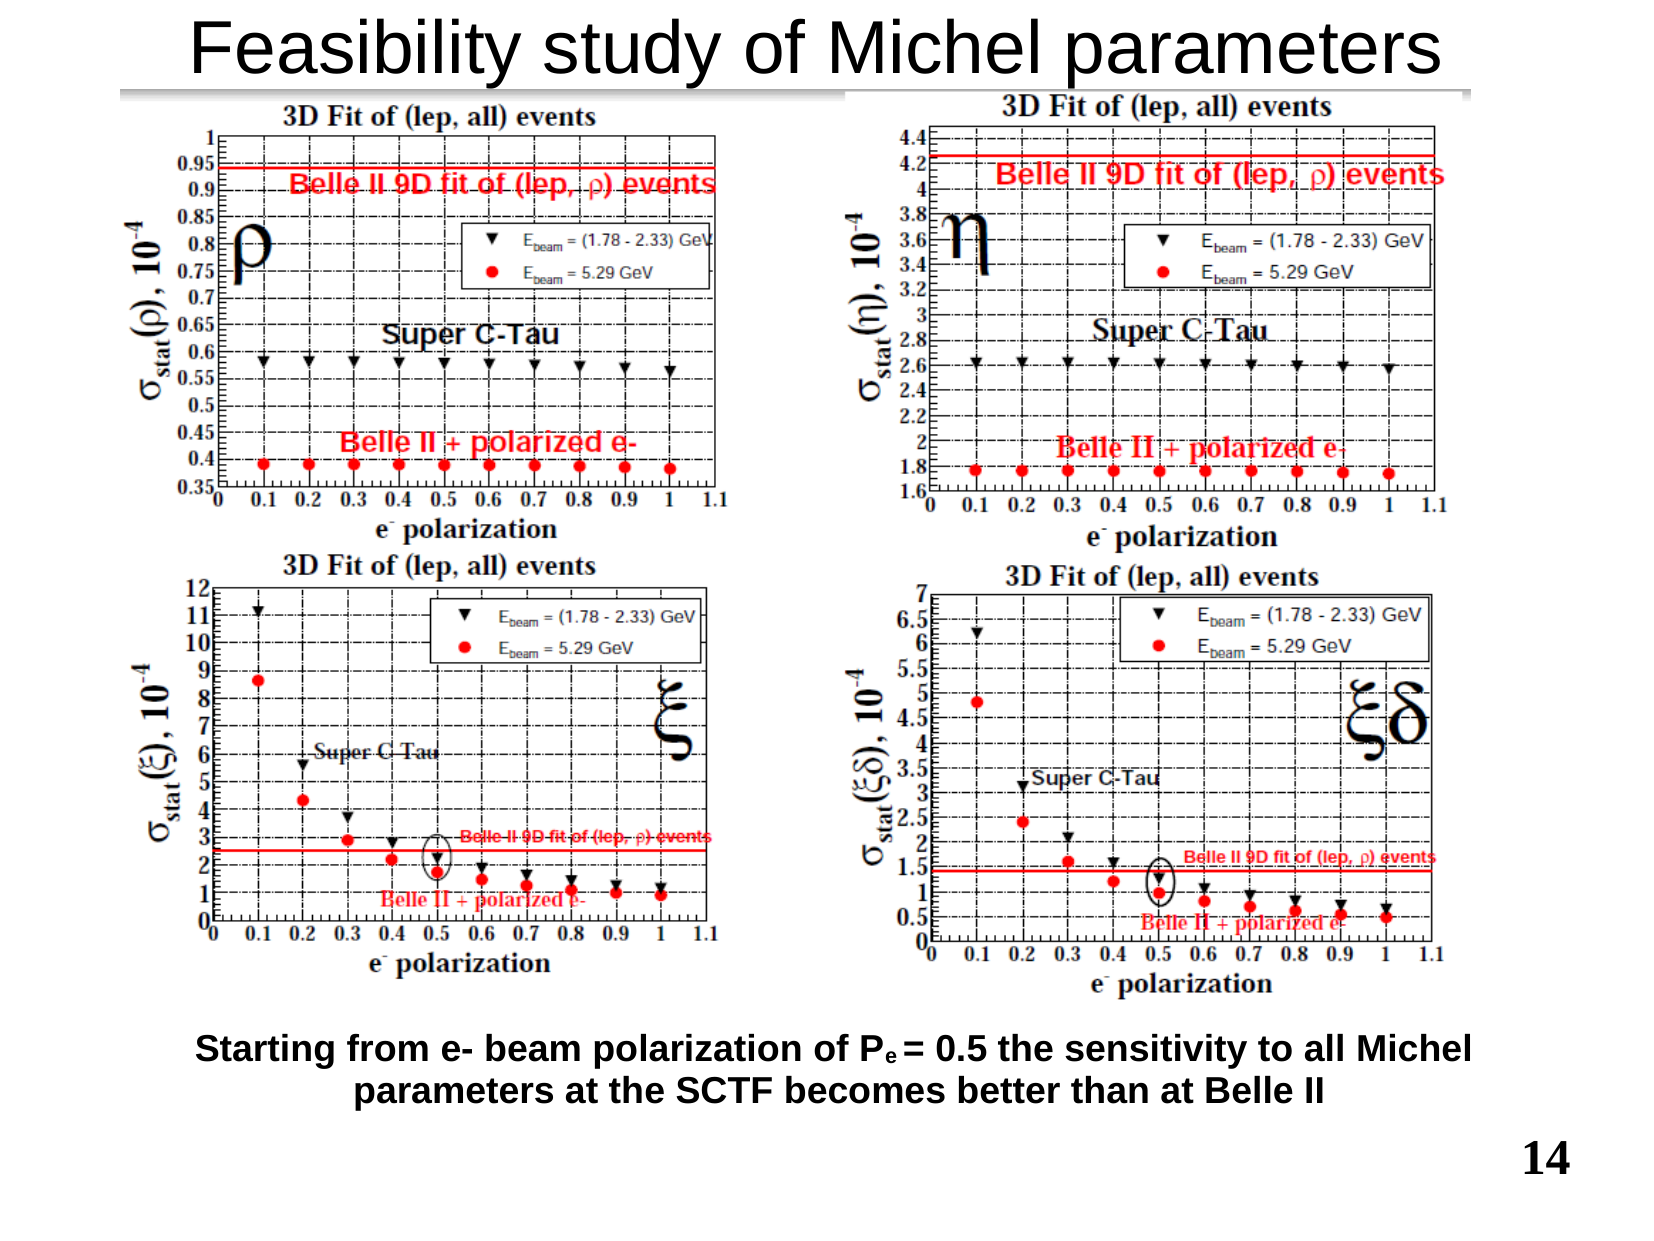

# Feasibility study of Michel parameters
Starting from e- beam polarization of Pe = 0.5 the sensitivity to all Michel
parameters at the SCTF becomes better than at Belle II
14